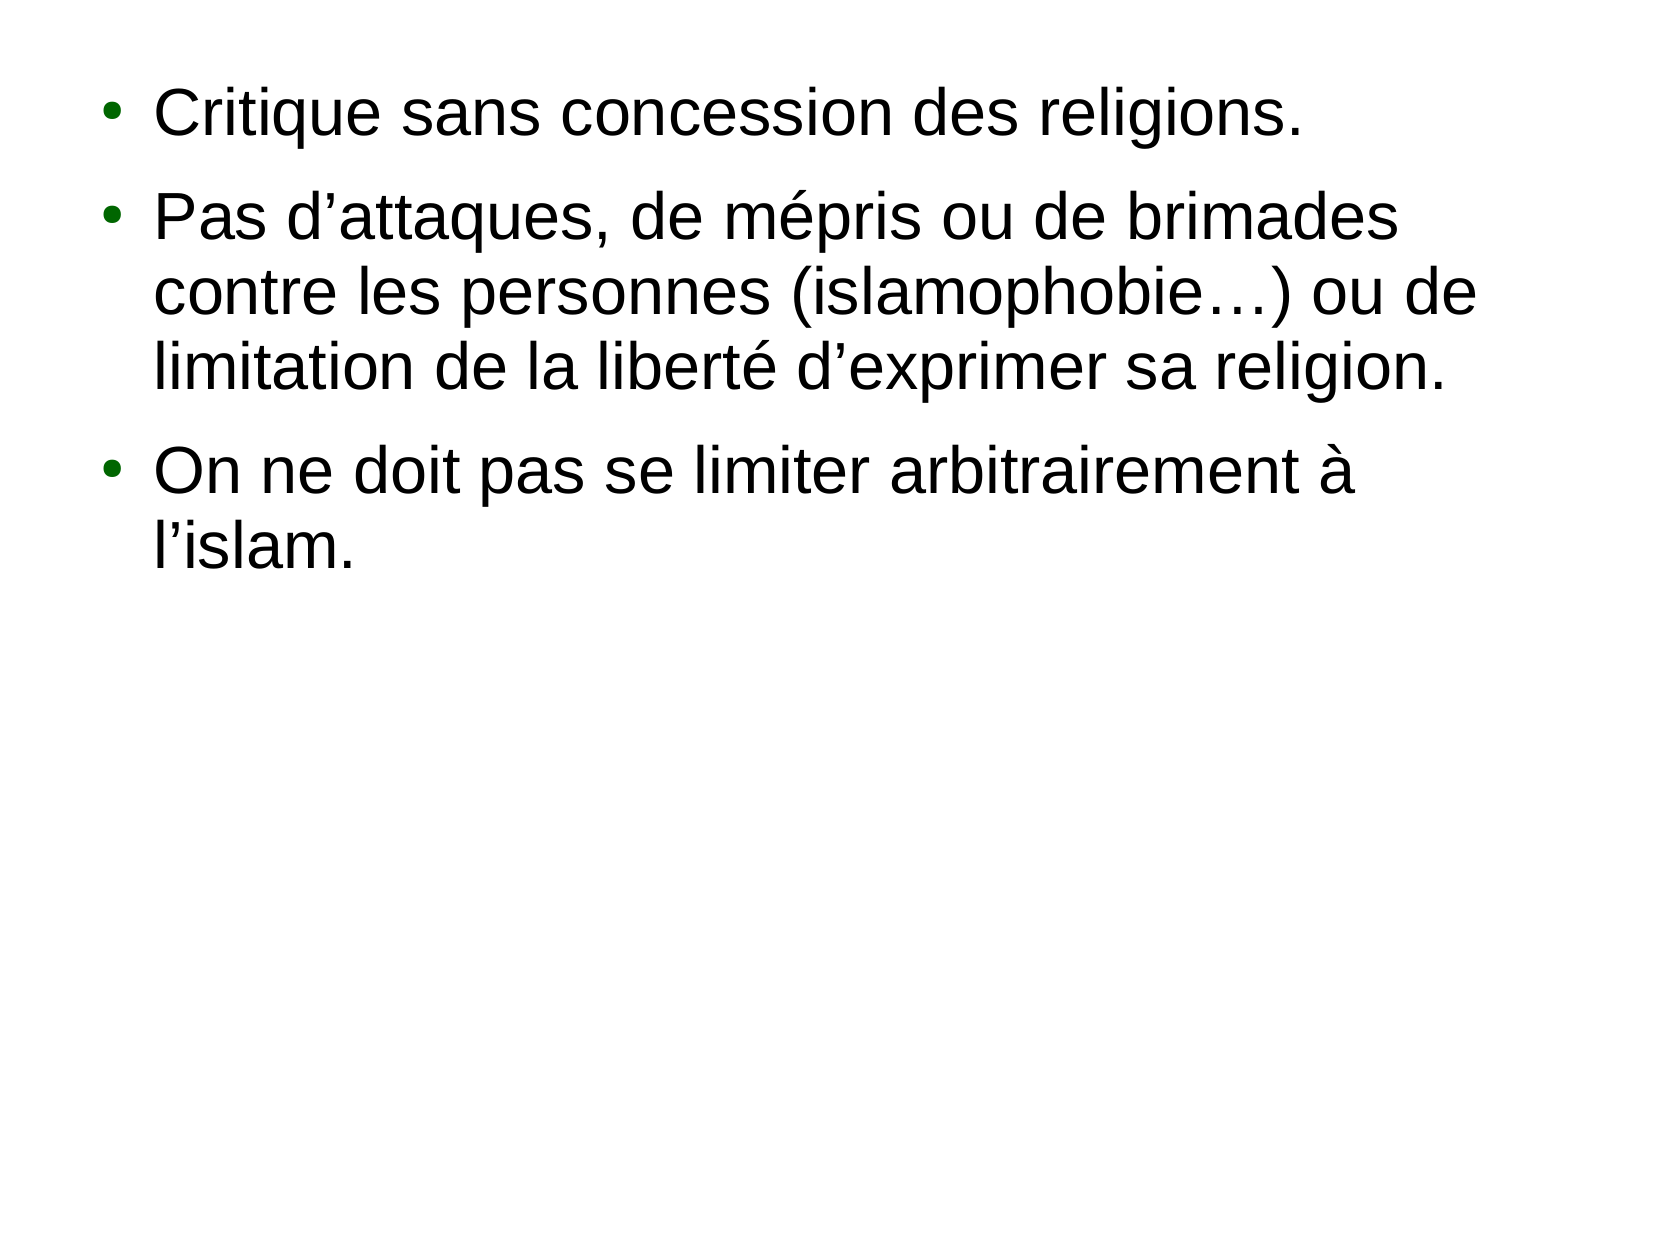

# Critique sans concession des religions.
Pas d’attaques, de mépris ou de brimades contre les personnes (islamophobie…) ou de limitation de la liberté d’exprimer sa religion.
On ne doit pas se limiter arbitrairement à l’islam.